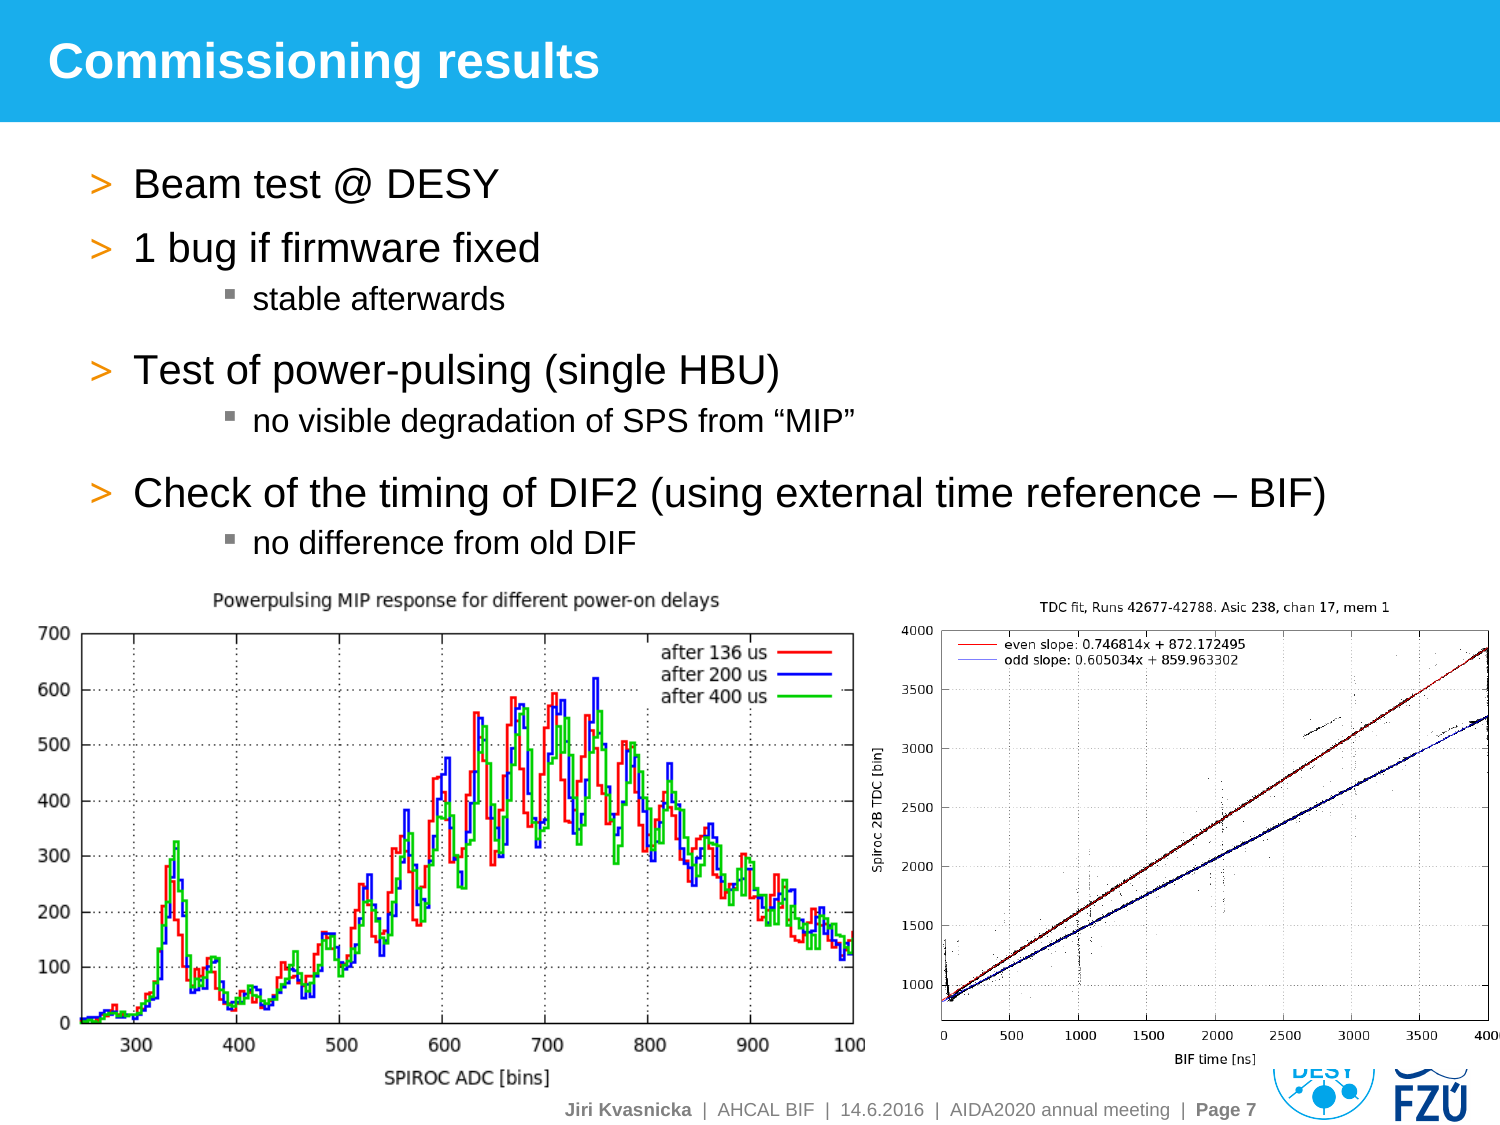

# Commissioning results
Beam test @ DESY
1 bug if firmware fixed
stable afterwards
Test of power-pulsing (single HBU)
no visible degradation of SPS from “MIP”
Check of the timing of DIF2 (using external time reference – BIF)
no difference from old DIF